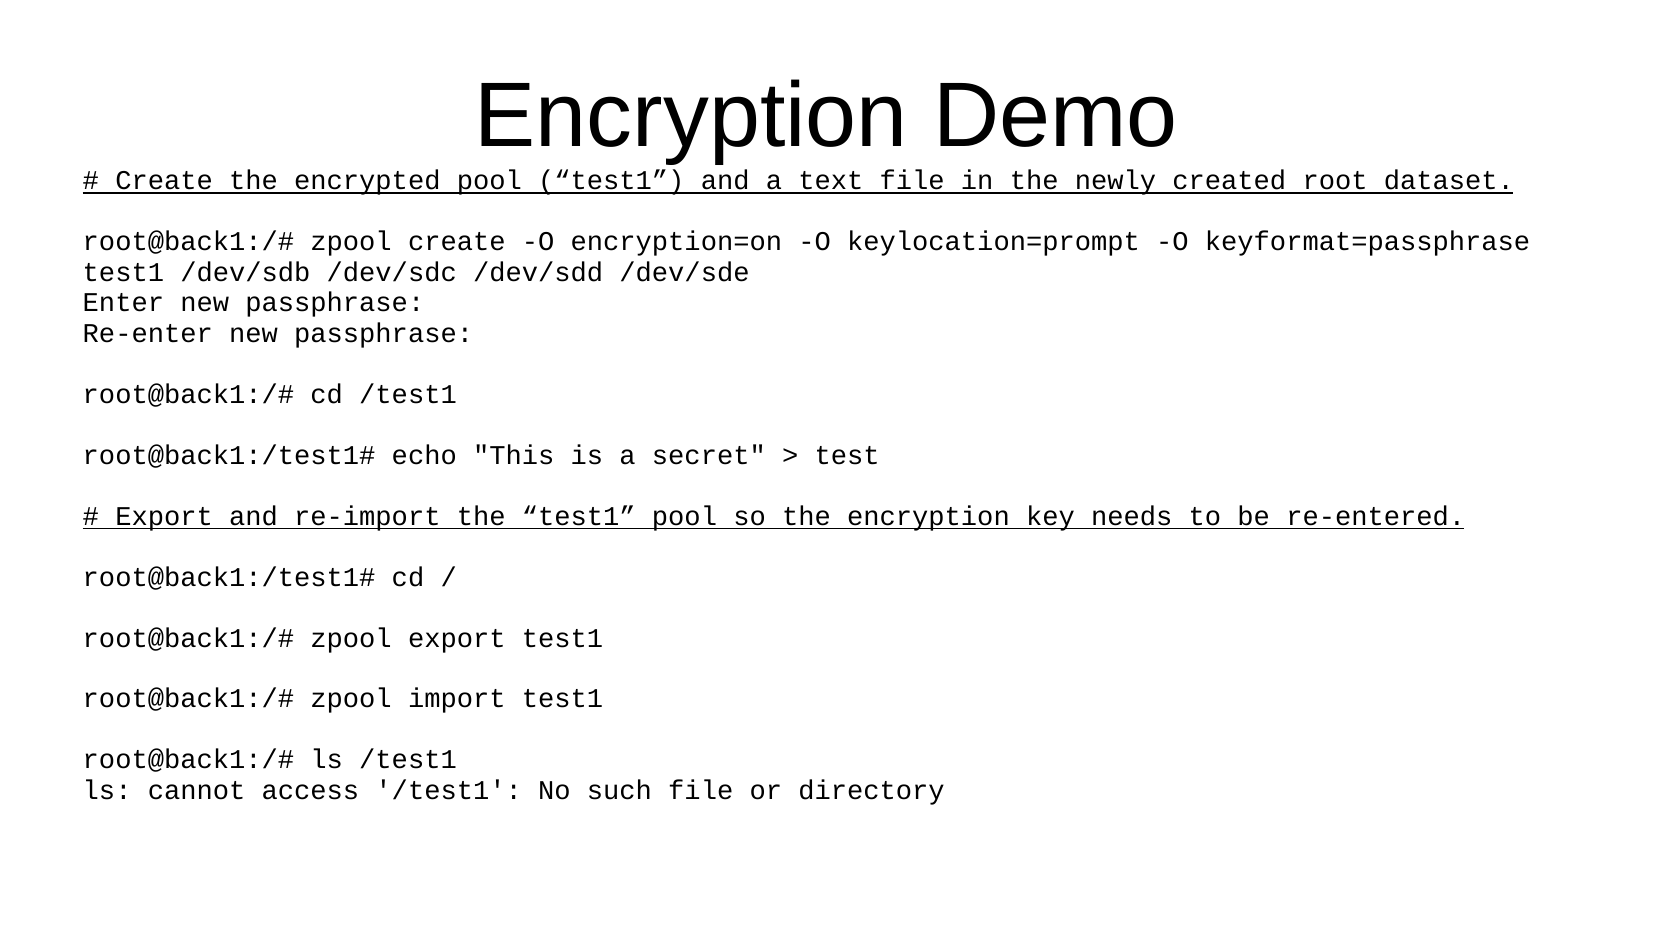

# Encryption Demo
# Create the encrypted pool (“test1”) and a text file in the newly created root dataset.
root@back1:/# zpool create -O encryption=on -O keylocation=prompt -O keyformat=passphrase test1 /dev/sdb /dev/sdc /dev/sdd /dev/sde
Enter new passphrase:
Re-enter new passphrase:
root@back1:/# cd /test1
root@back1:/test1# echo "This is a secret" > test
# Export and re-import the “test1” pool so the encryption key needs to be re-entered.
root@back1:/test1# cd /
root@back1:/# zpool export test1
root@back1:/# zpool import test1
root@back1:/# ls /test1
ls: cannot access '/test1': No such file or directory